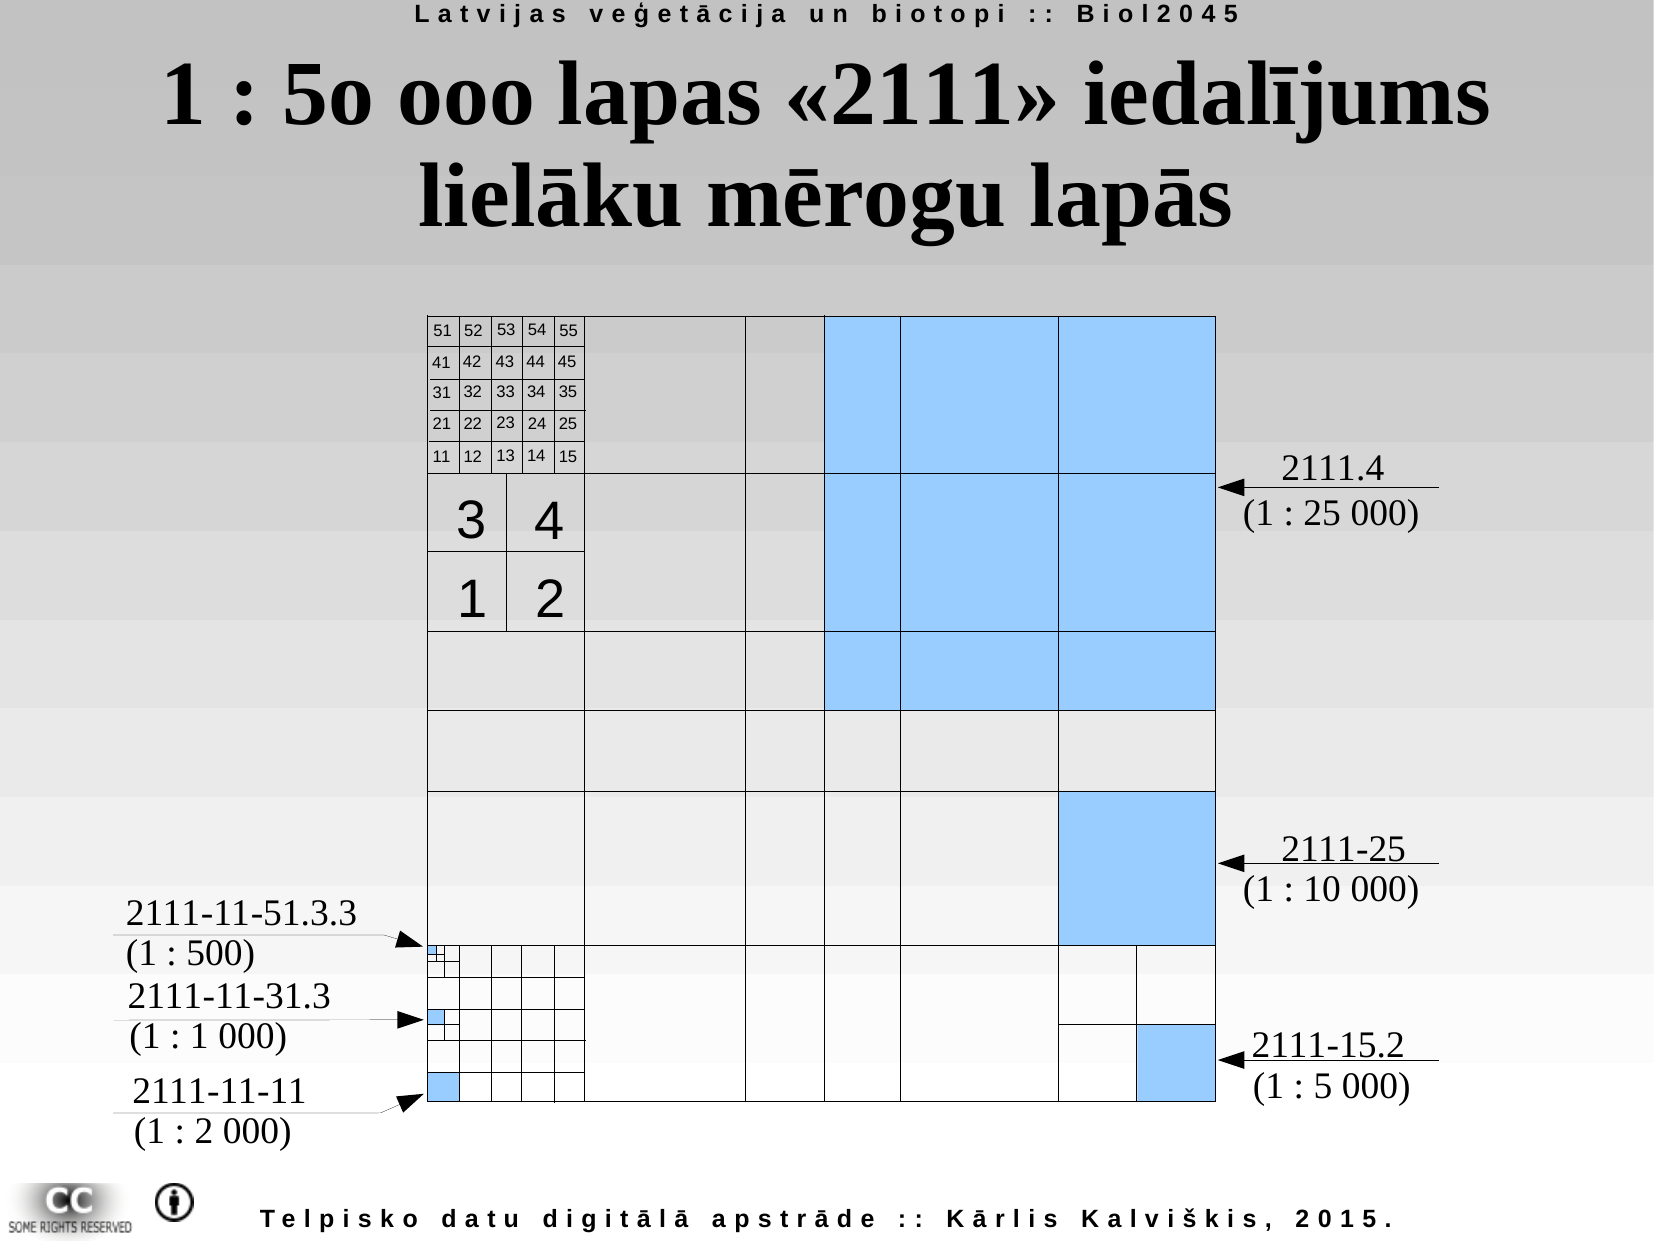

# 1 : 5o ooo lapas «2111» iedalījums lielāku mērogu lapās
53
54
52
55
51
43
44
42
45
41
33
34
32
35
31
23
22
25
21
24
13
14
12
15
11
3
4
1
2
2111.4
(1 : 25 000)
2111-25
(1 : 10 000)
2111-11-51.3.3
(1 : 500)
2111-11-31.3
(1 : 1 000)
2111-15.2
(1 : 5 000)
2111-11-11
(1 : 2 000)